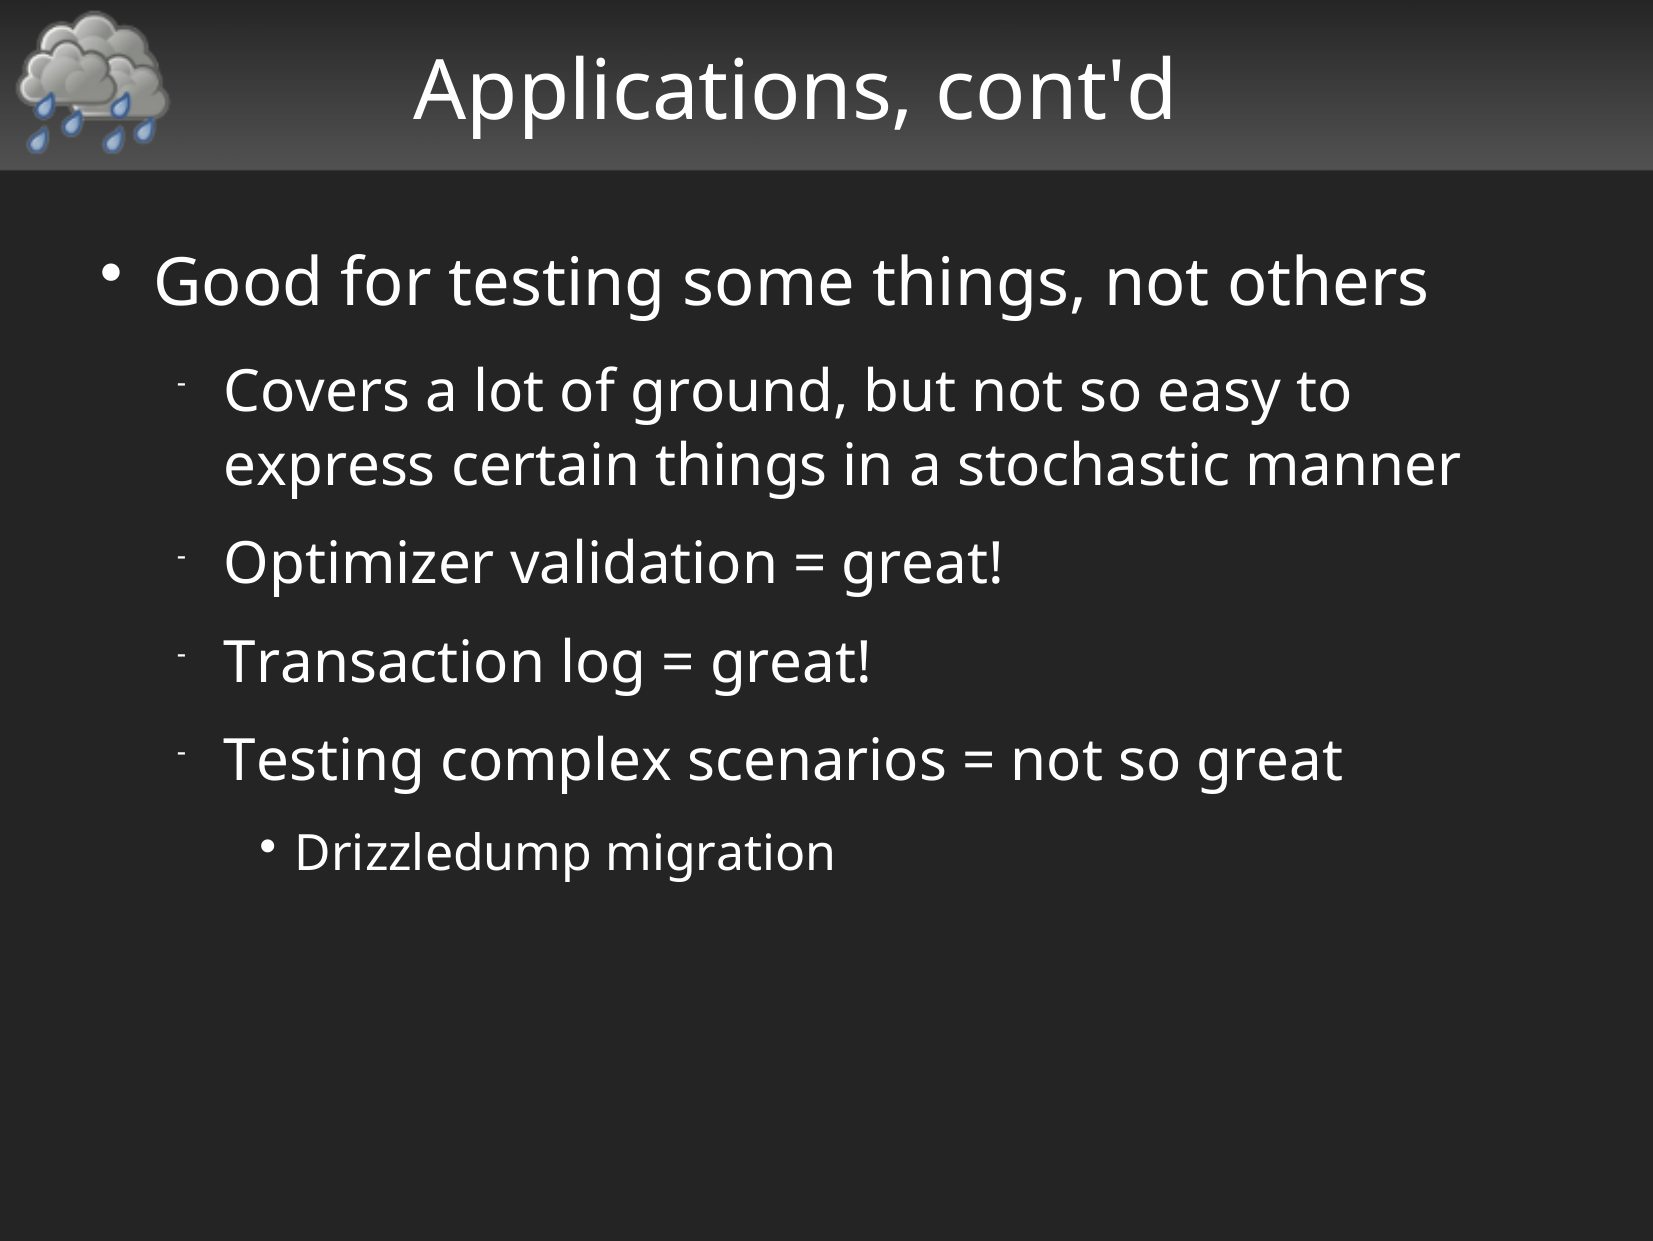

# Applications, cont'd
Good for testing some things, not others
Covers a lot of ground, but not so easy to express certain things in a stochastic manner
Optimizer validation = great!
Transaction log = great!
Testing complex scenarios = not so great
Drizzledump migration